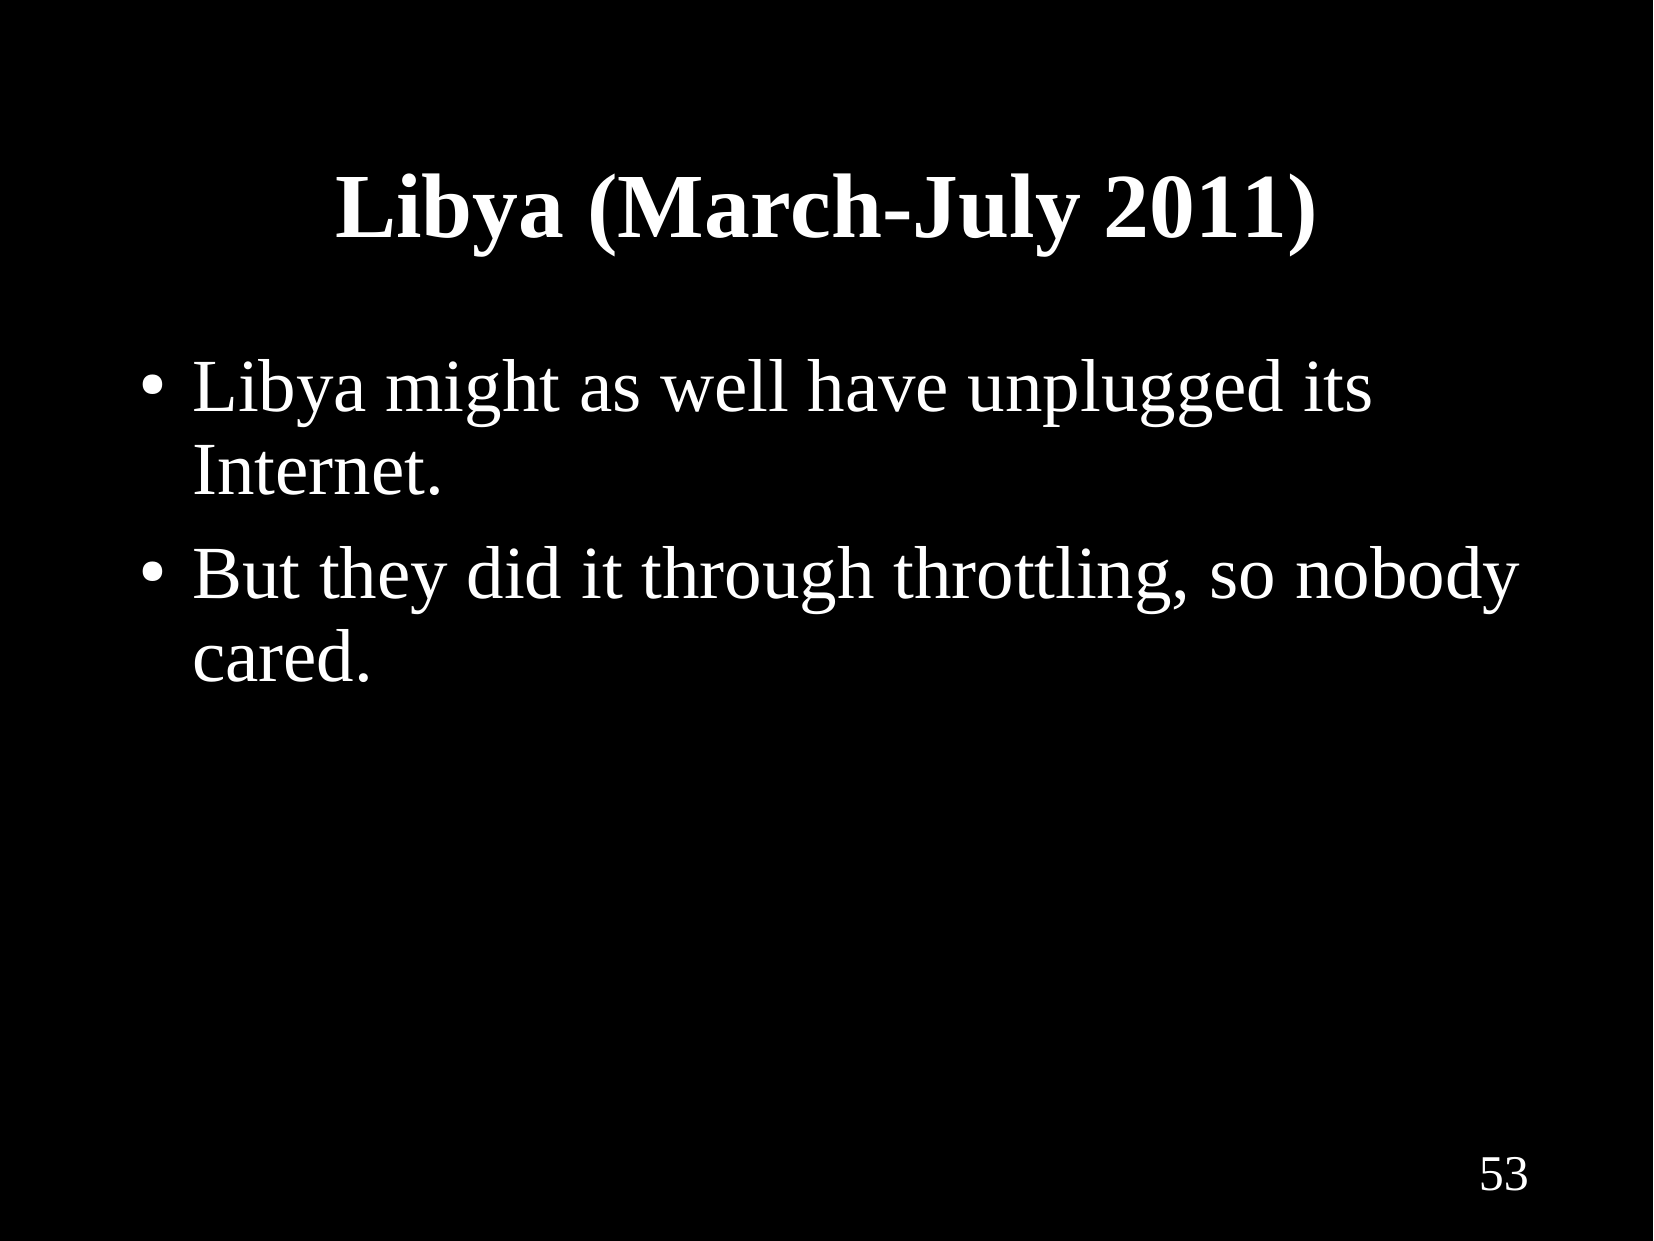

# Libya (March-July 2011)
Libya might as well have unplugged its Internet.
But they did it through throttling, so nobody cared.